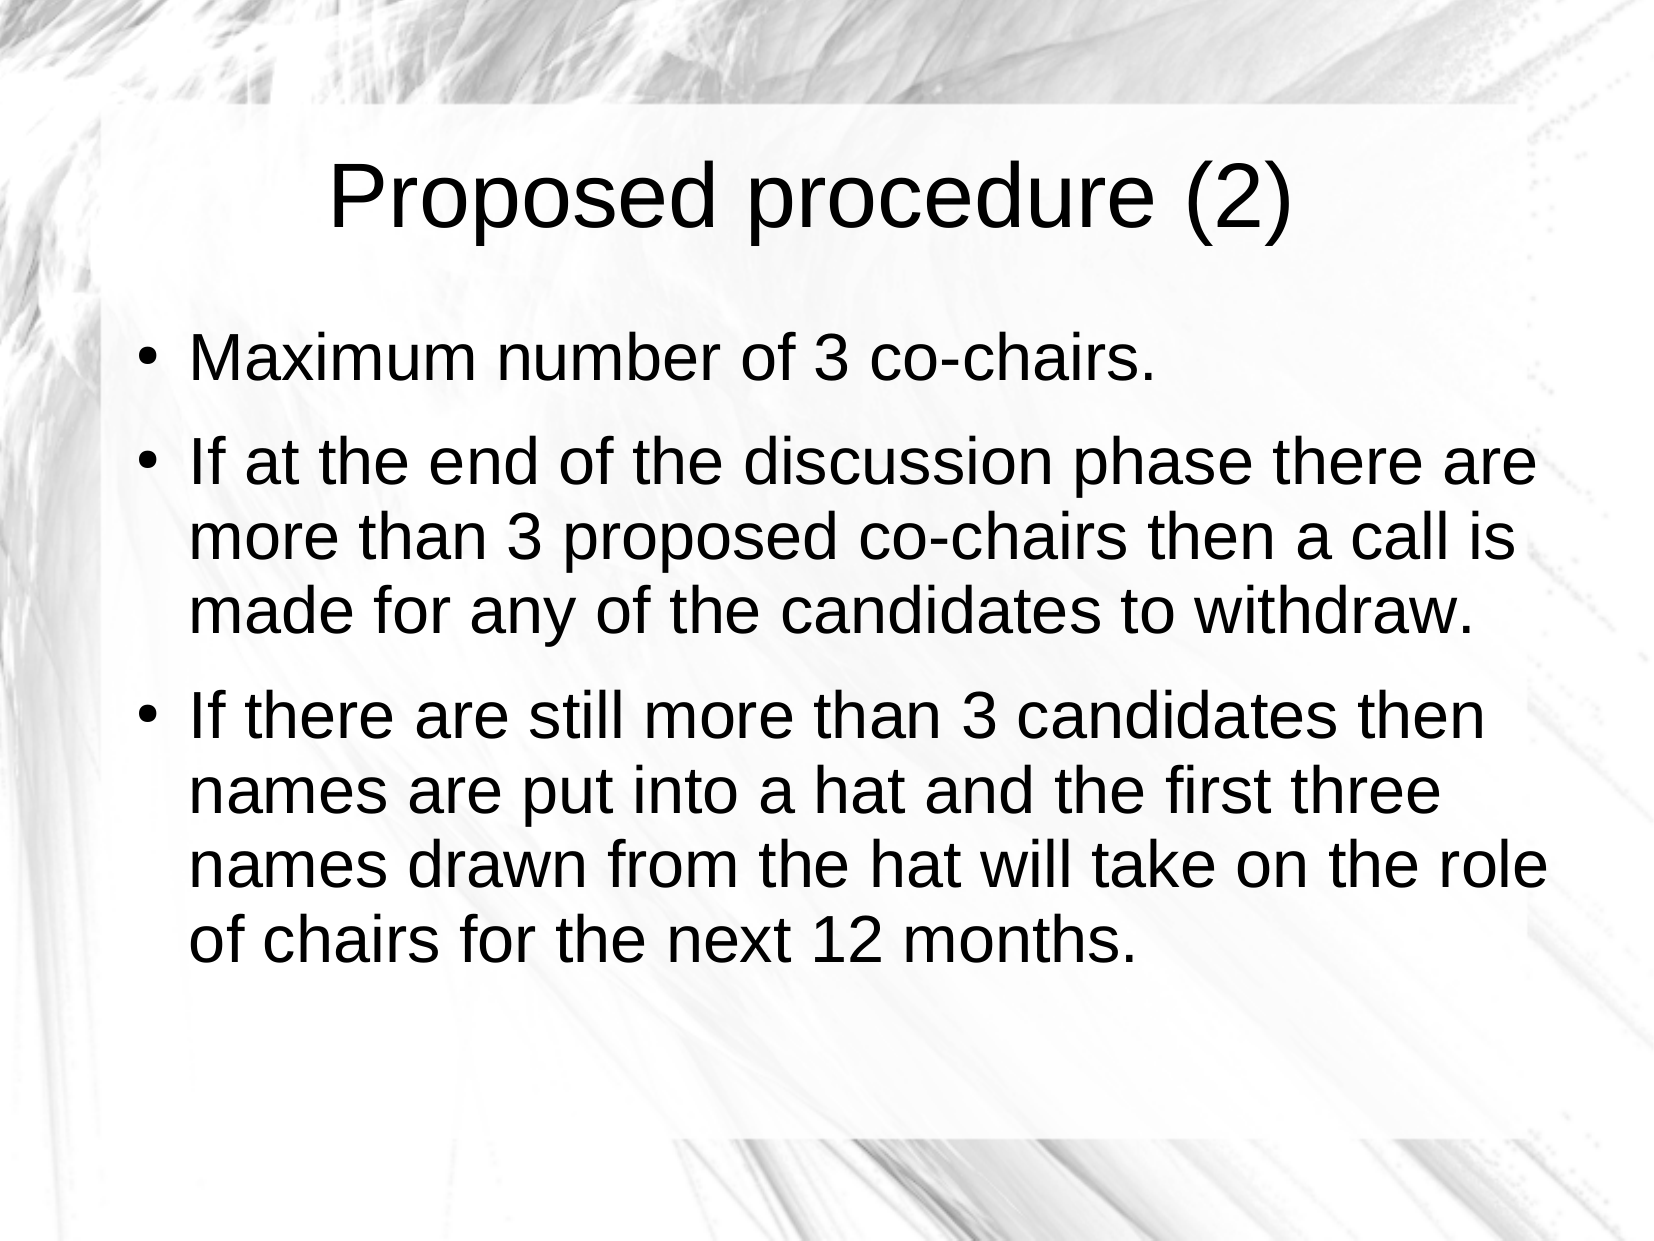

# Proposed procedure (2)
Maximum number of 3 co-chairs.
If at the end of the discussion phase there are more than 3 proposed co-chairs then a call is made for any of the candidates to withdraw.
If there are still more than 3 candidates then names are put into a hat and the first three names drawn from the hat will take on the role of chairs for the next 12 months.